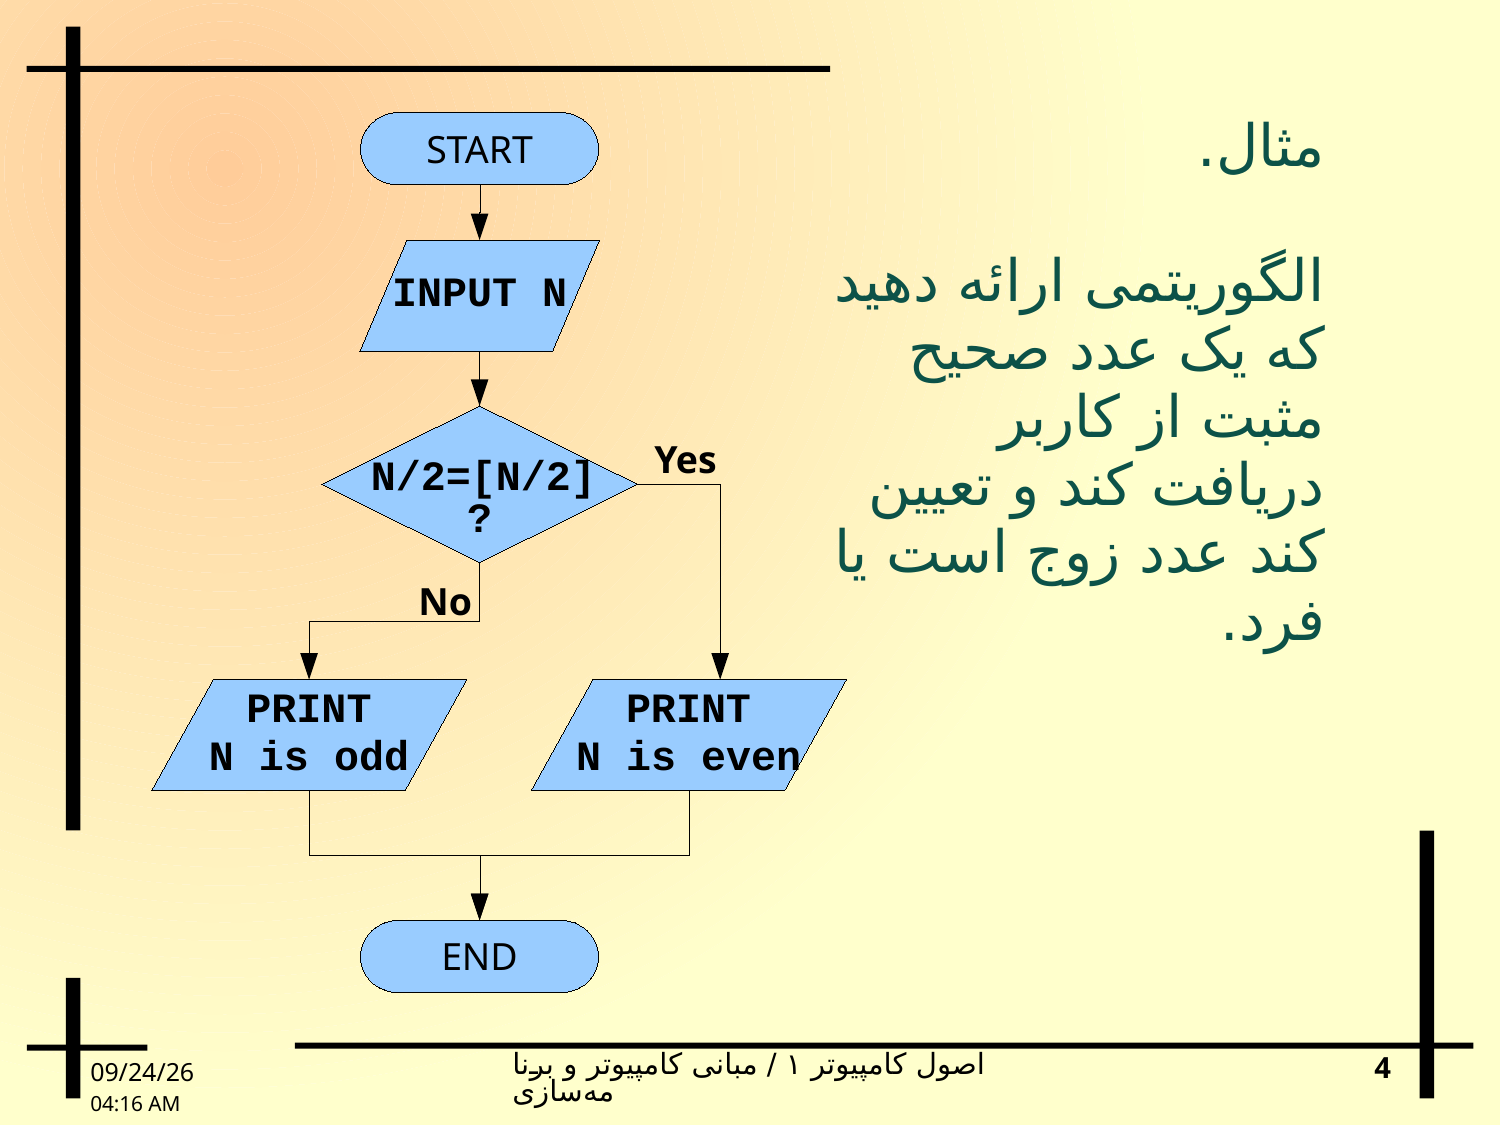

START
# مثال. الگوریتمی ارائه دهید که یک عدد صحیح مثبت از کاربر دریافت کند و تعیین کند عدد زوج است یا فرد.
INPUT N
 N/2=[N/2]
?
Yes
No
PRINT
N is odd
PRINT
N is even
END
اصول کامپیوتر ۱ / مبانی کامپیوتر و برنامه‌سازی
4